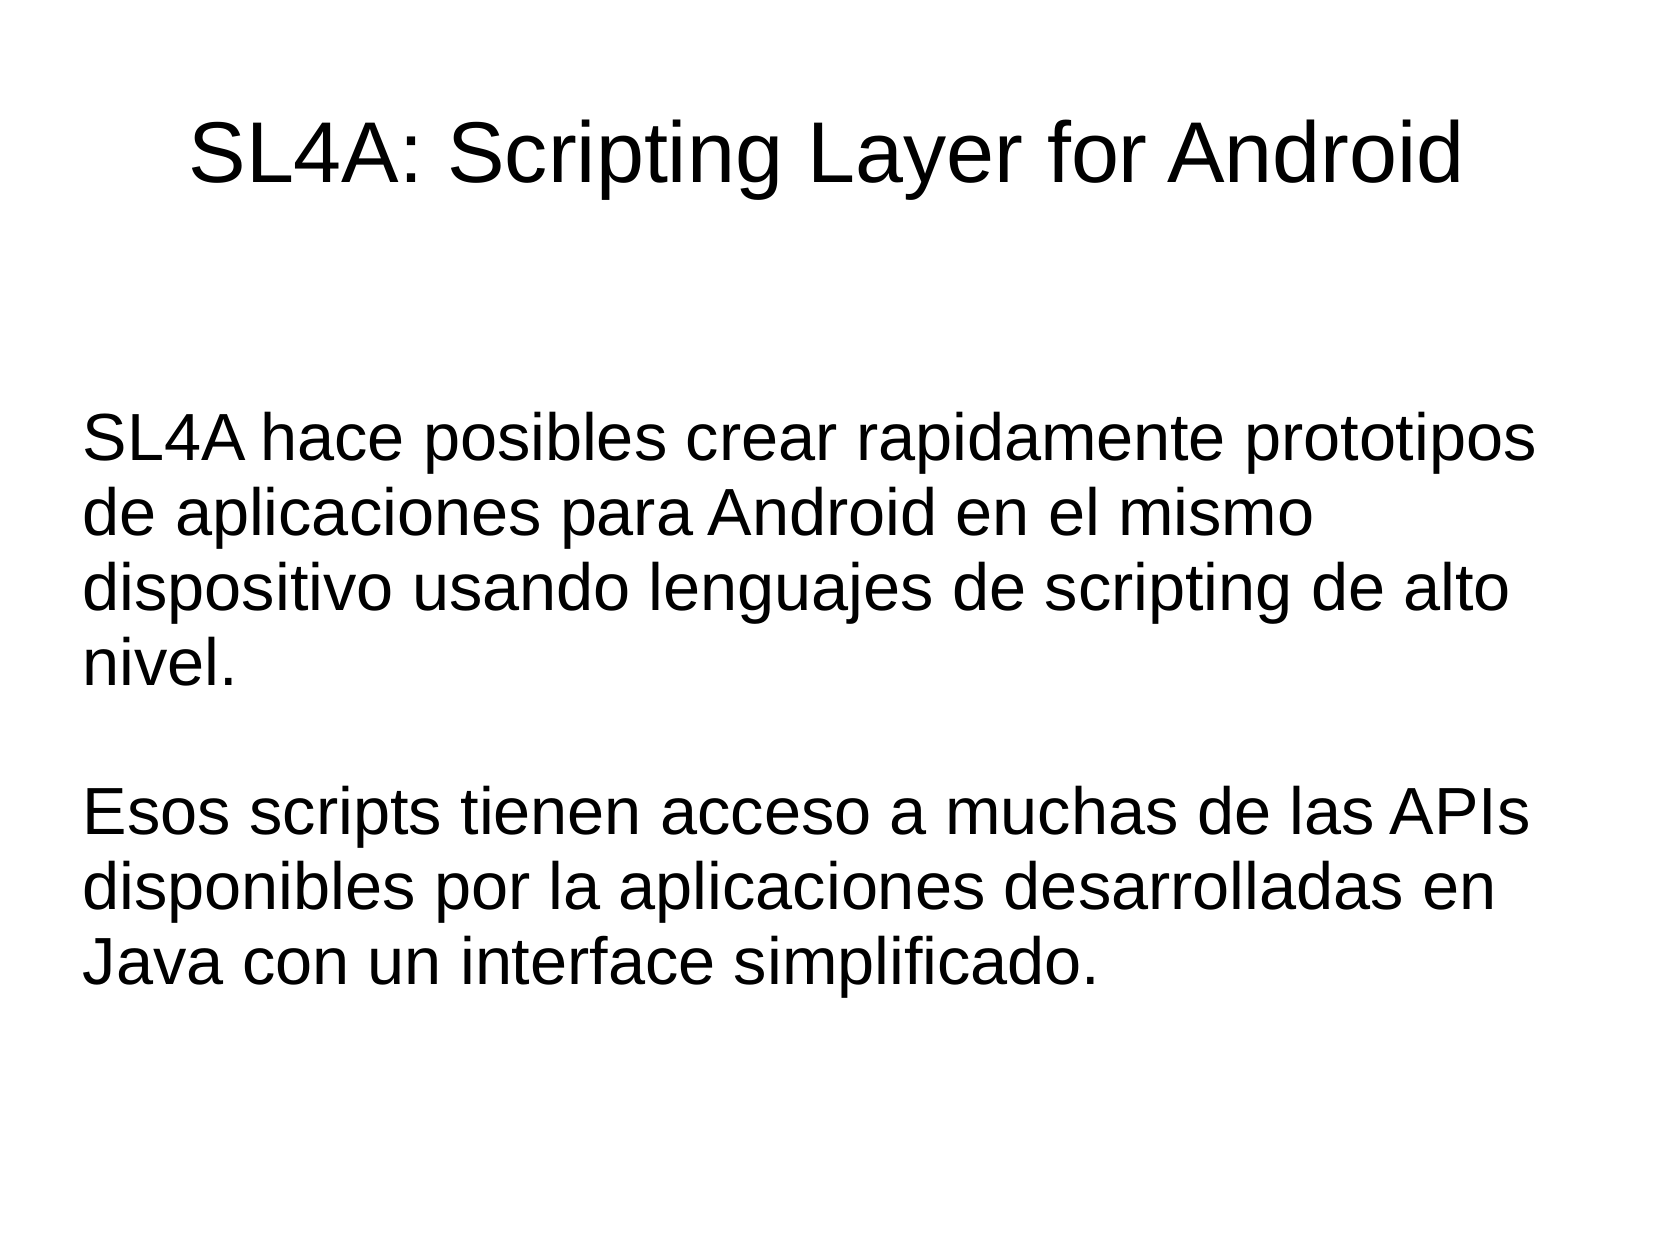

# SL4A: Scripting Layer for Android
SL4A hace posibles crear rapidamente prototipos de aplicaciones para Android en el mismo dispositivo usando lenguajes de scripting de alto nivel.
Esos scripts tienen acceso a muchas de las APIs disponibles por la aplicaciones desarrolladas en Java con un interface simplificado.